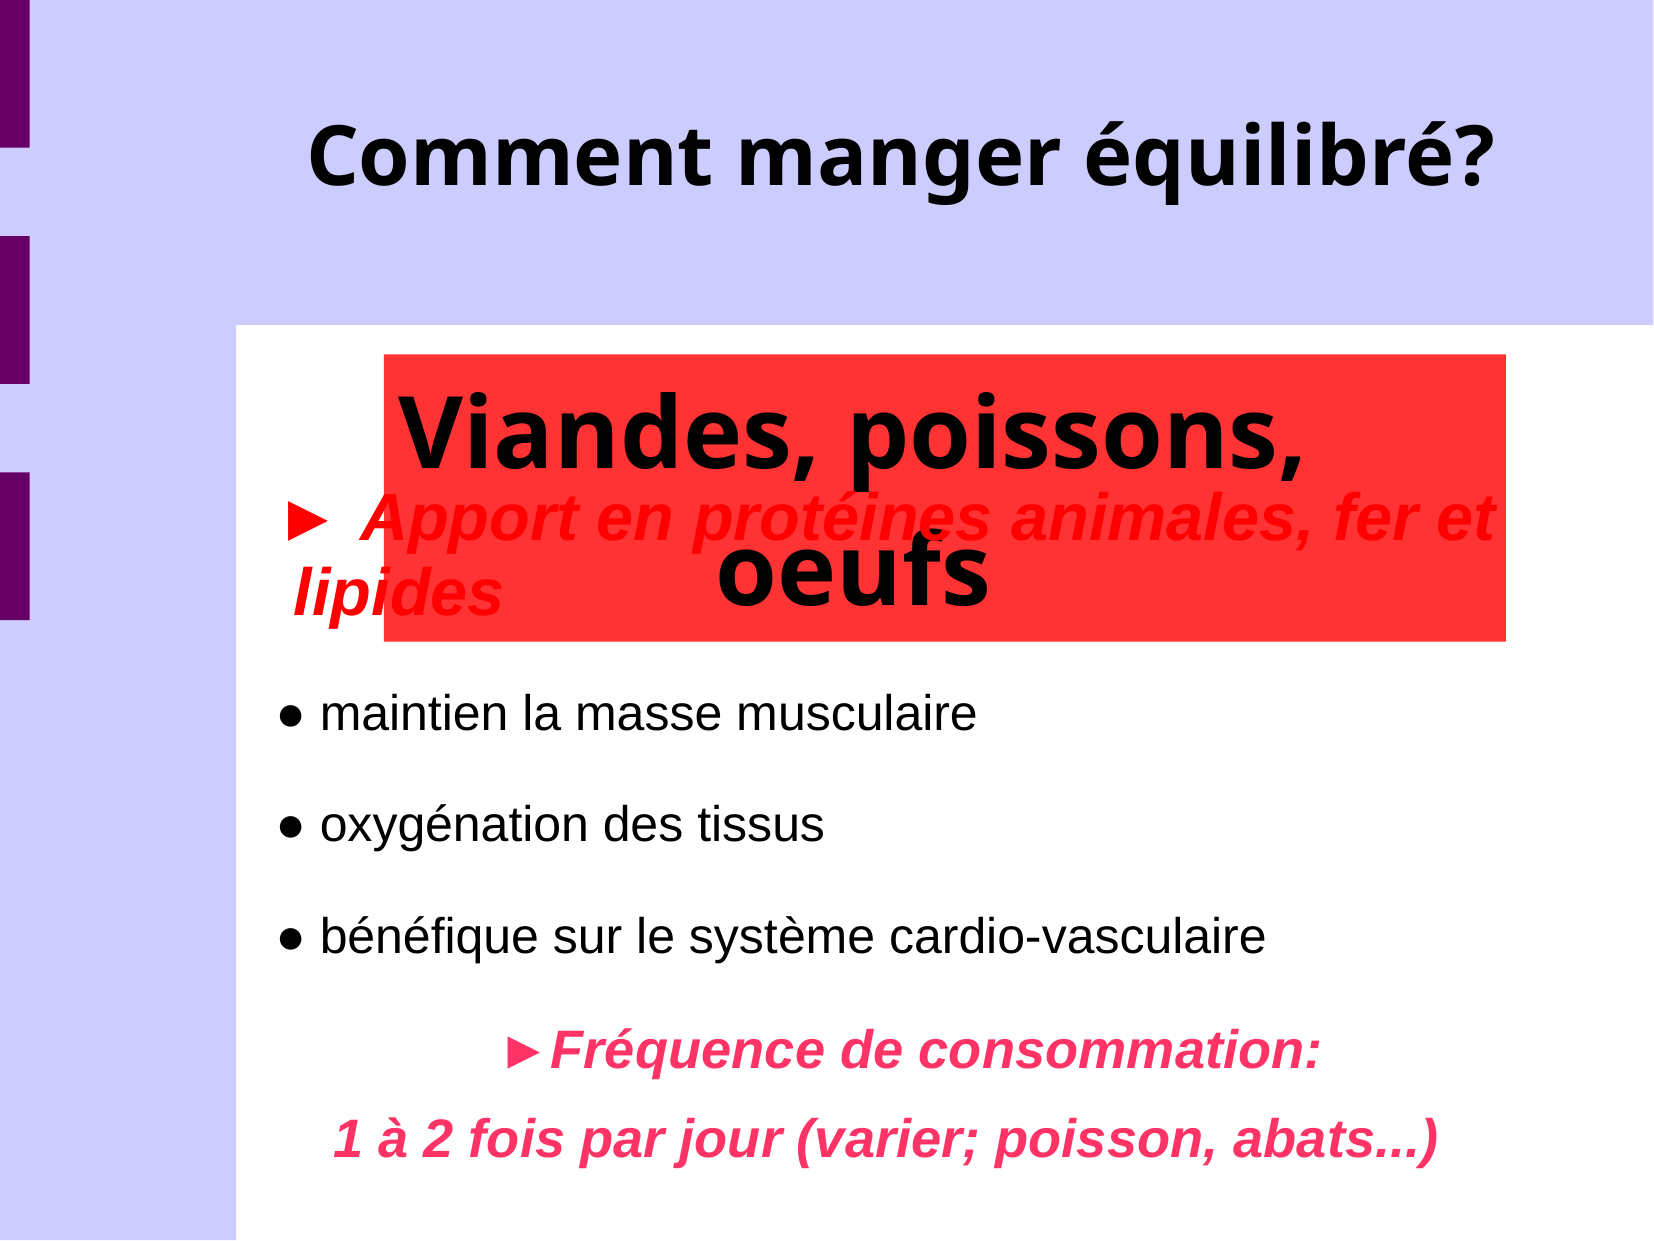

Comment manger équilibré?
Viandes, poissons, oeufs
► Apport en protéines animales, fer et
 lipides
● maintien la masse musculaire
● oxygénation des tissus
● bénéfique sur le système cardio-vasculaire
			►Fréquence de consommation:
1 à 2 fois par jour (varier; poisson, abats...)